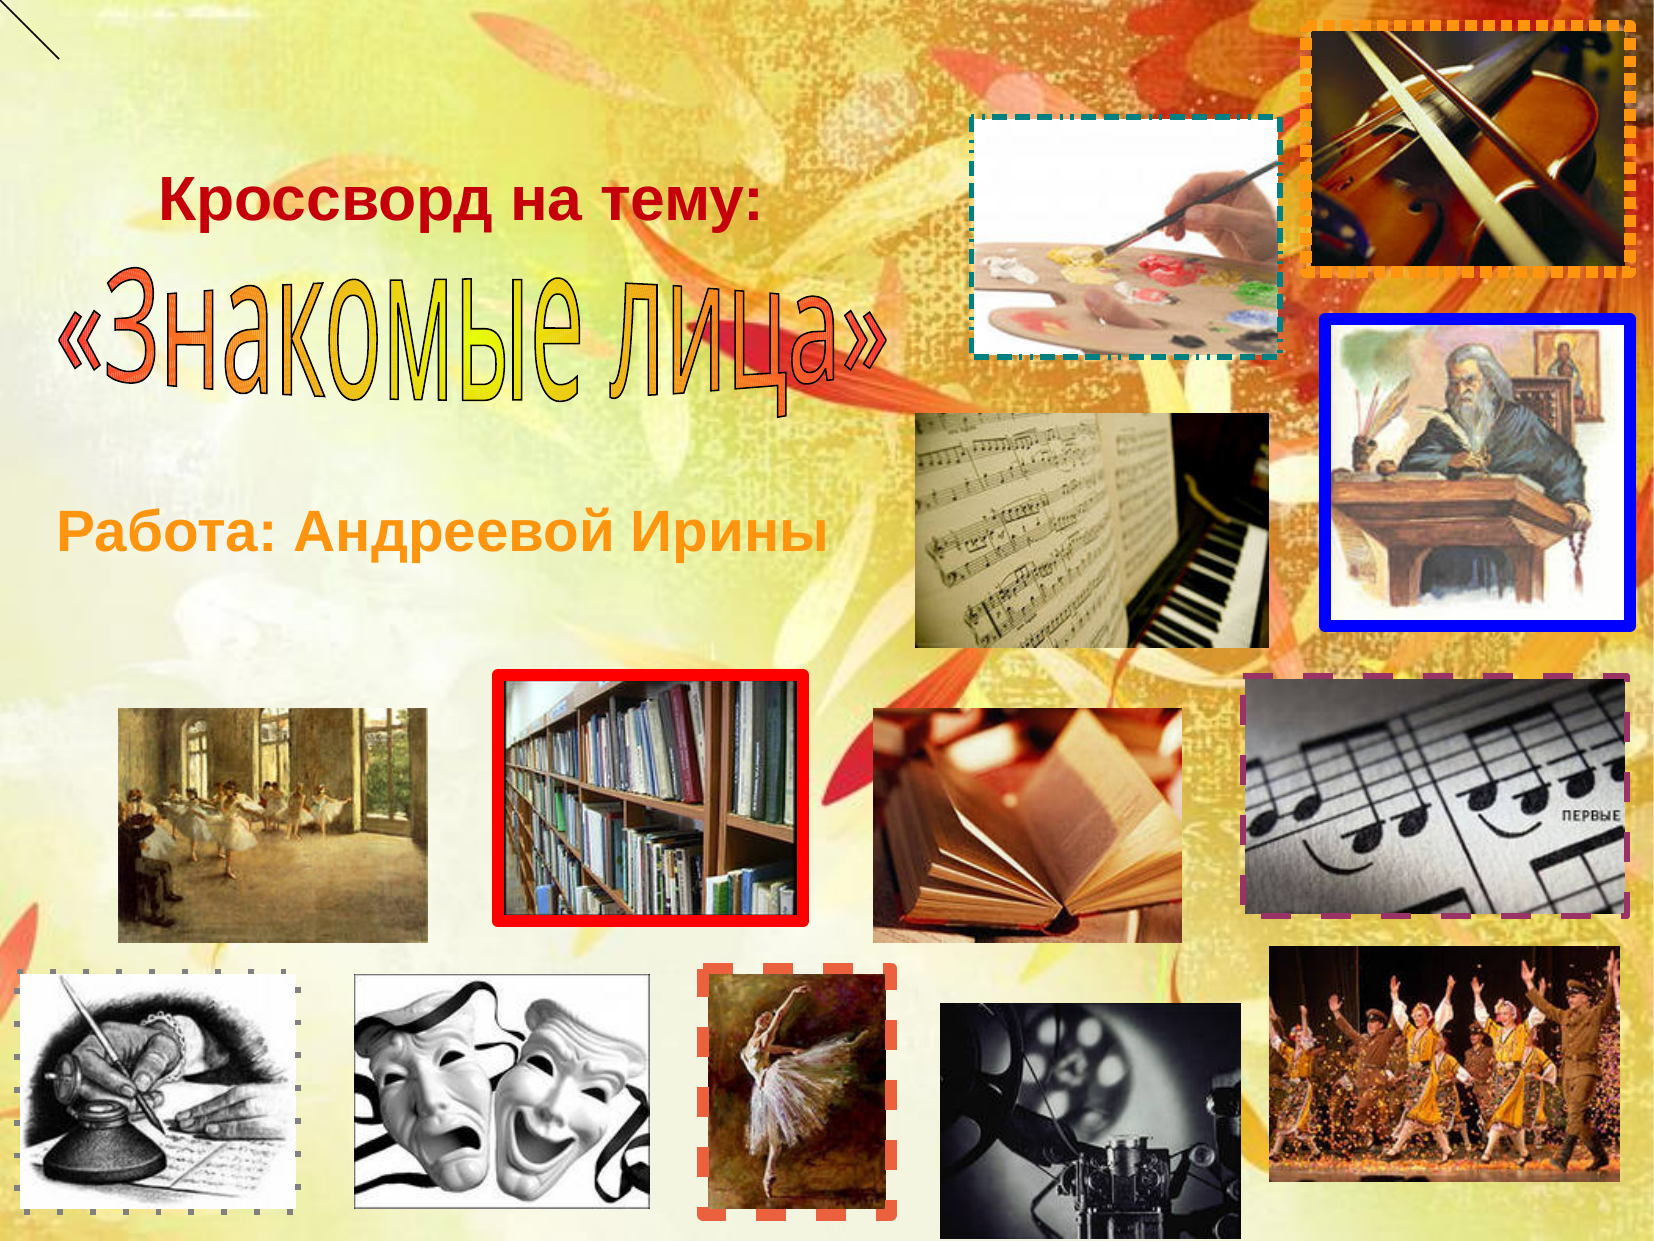

Кроссворд на тему:
«Знакомые лица»
# Работа: Андреевой Ирины